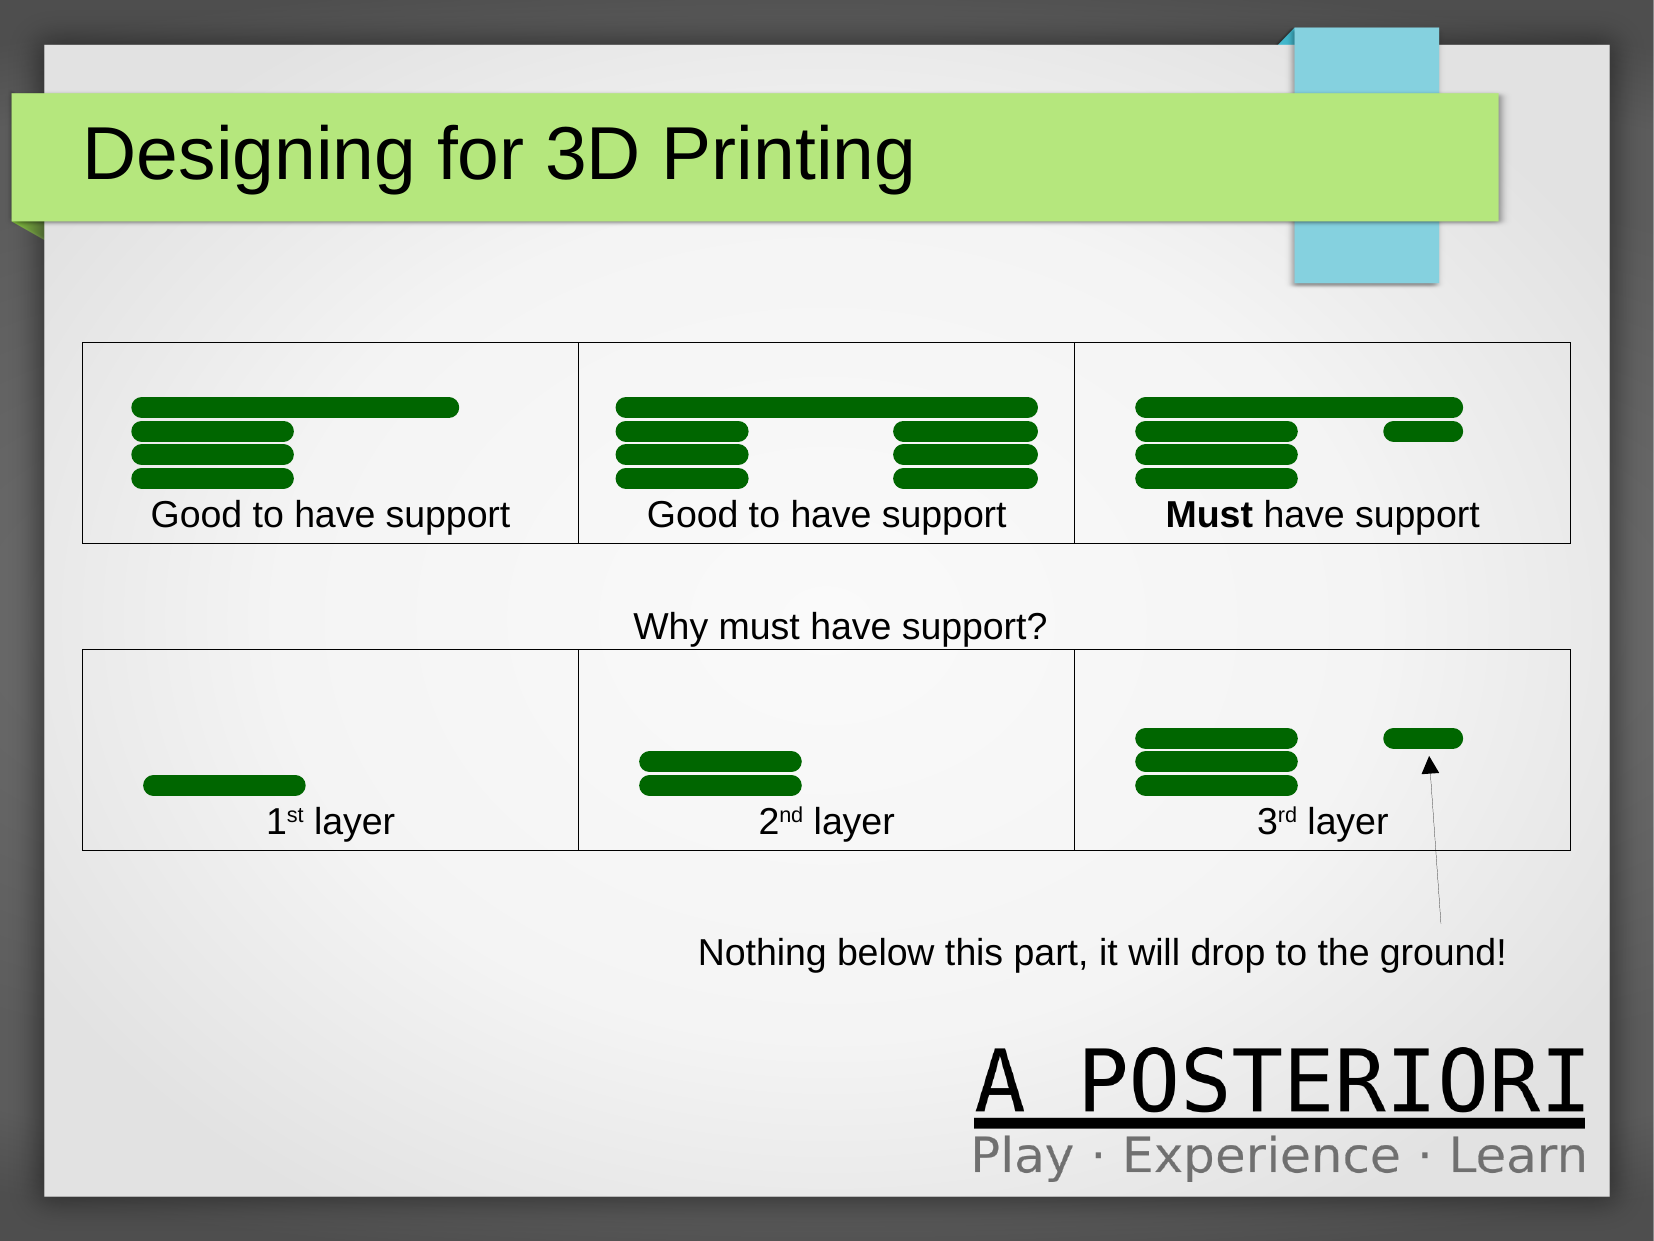

# Designing for 3D Printing
Good to have support
Good to have support
Must have support
Why must have support?
1st layer
2nd layer
3rd layer
Nothing below this part, it will drop to the ground!